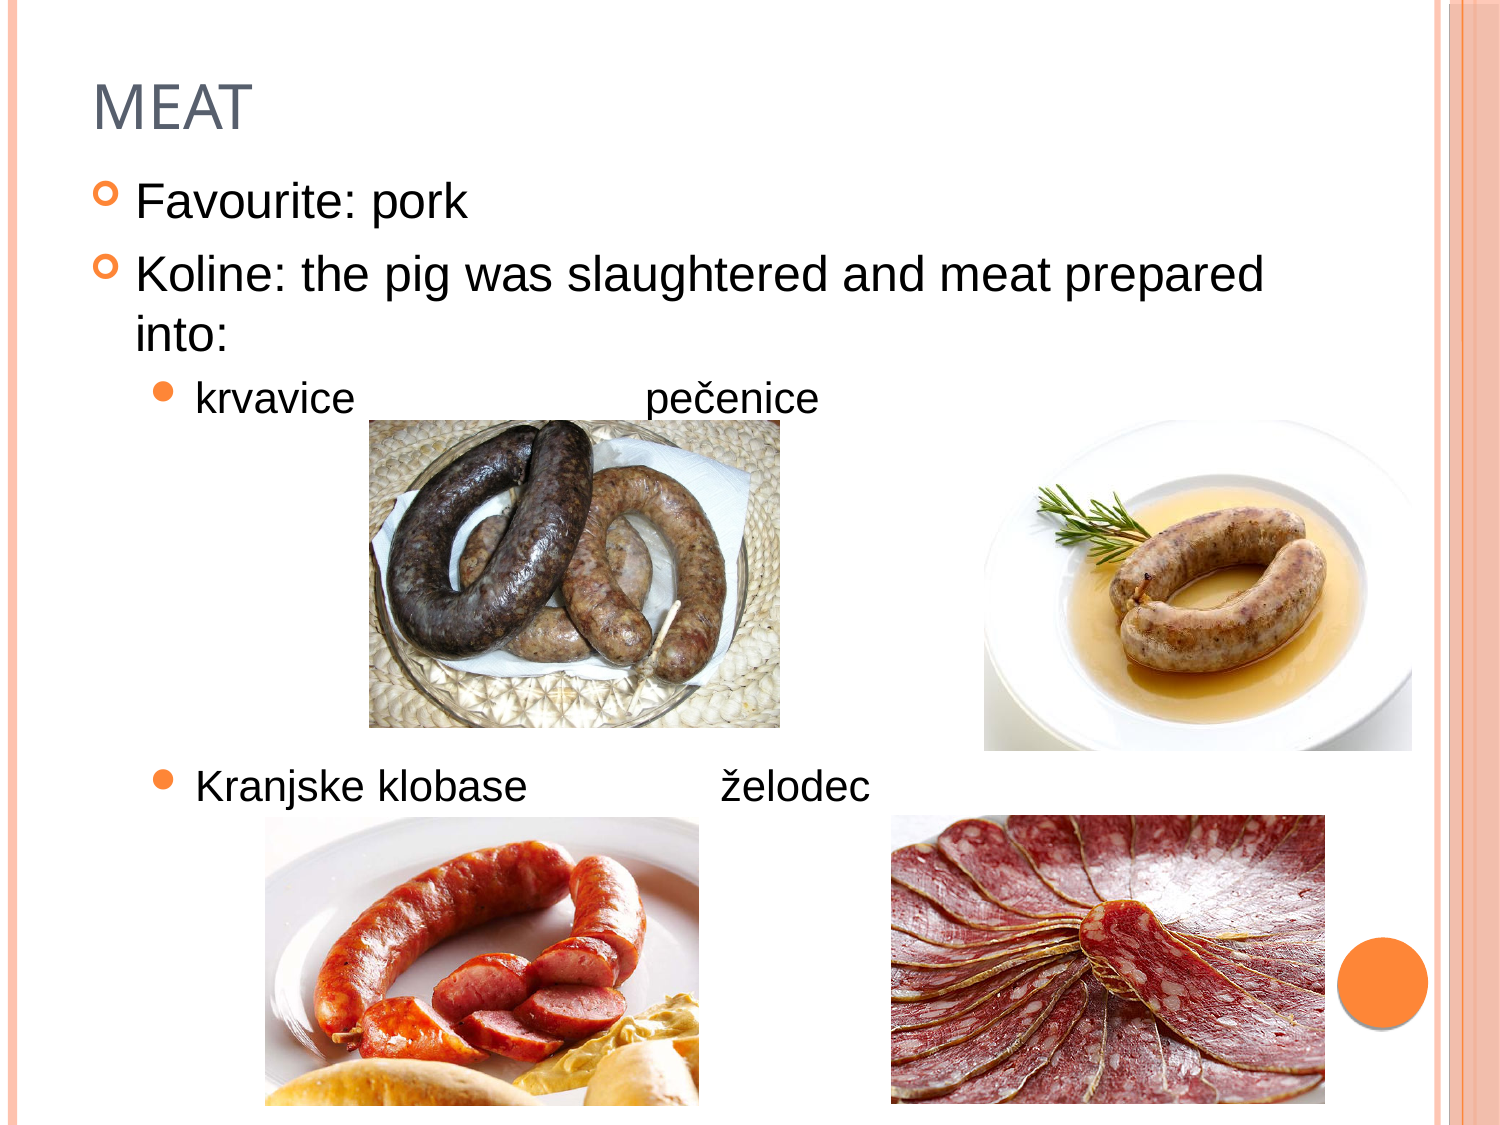

# MEAT
Favourite: pork
Koline: the pig was slaughtered and meat prepared into:
krvavice				pečenice
Kranjske klobase			želodec